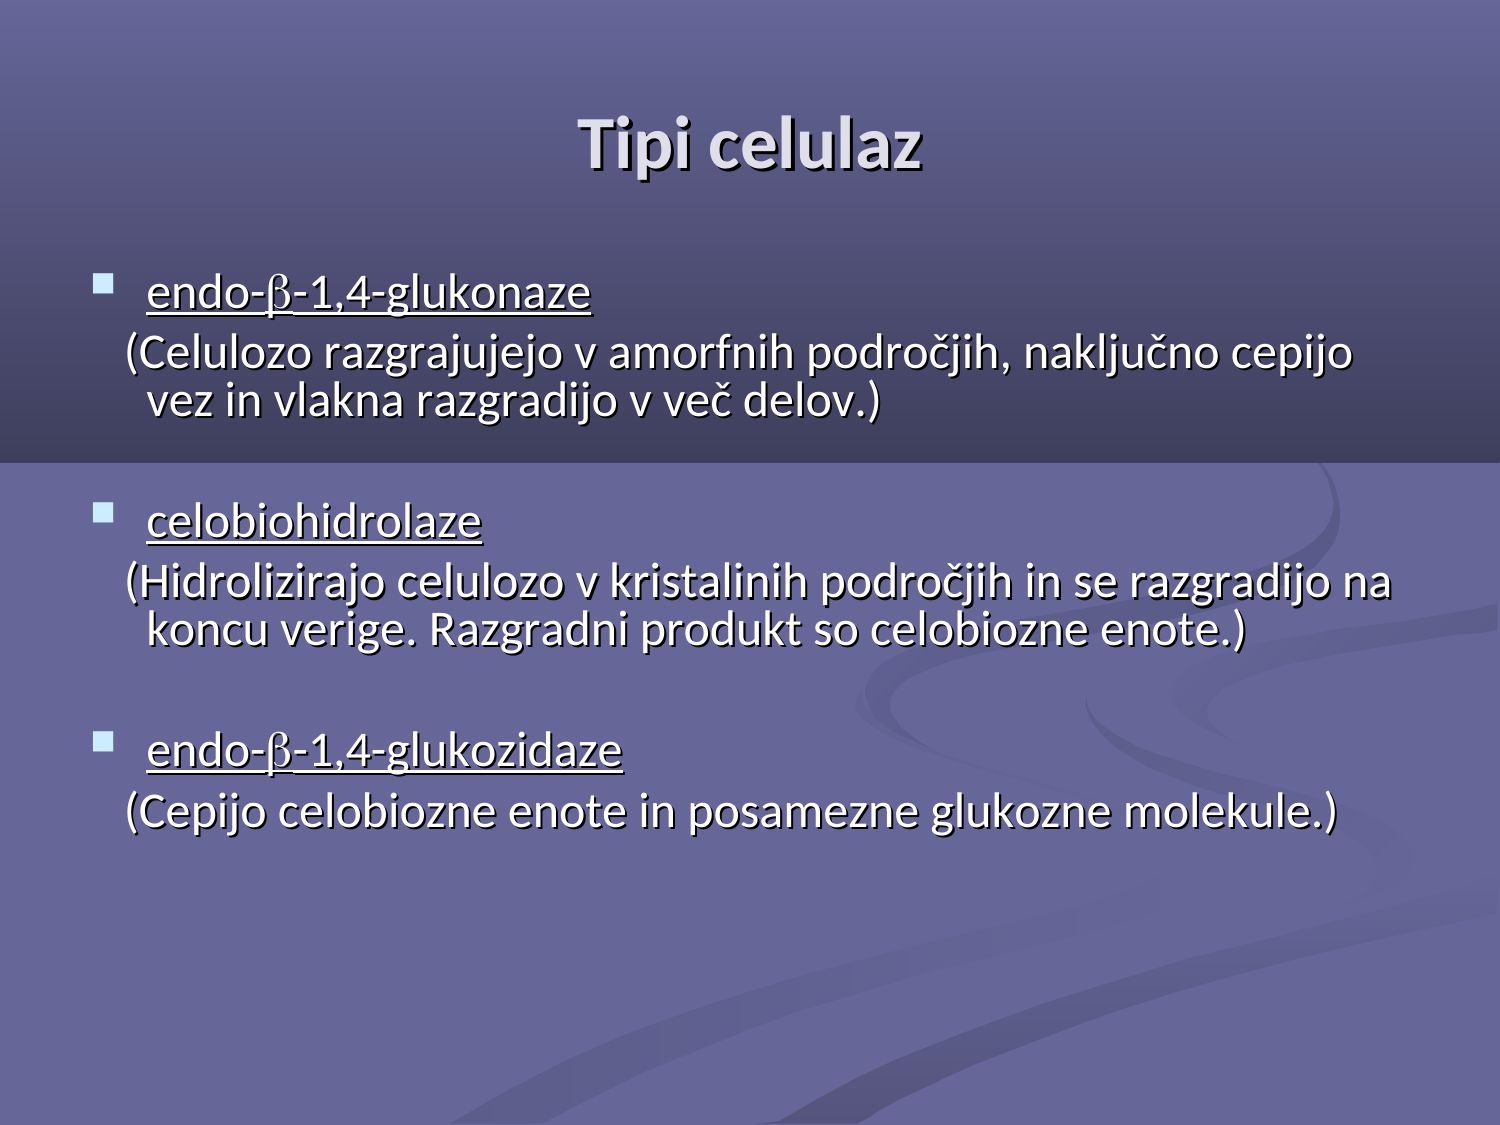

# Tipi celulaz
endo--1,4-glukonaze
 (Celulozo razgrajujejo v amorfnih področjih, naključno cepijo vez in vlakna razgradijo v več delov.)
celobiohidrolaze
 (Hidrolizirajo celulozo v kristalinih področjih in se razgradijo na koncu verige. Razgradni produkt so celobiozne enote.)
endo--1,4-glukozidaze
 (Cepijo celobiozne enote in posamezne glukozne molekule.)